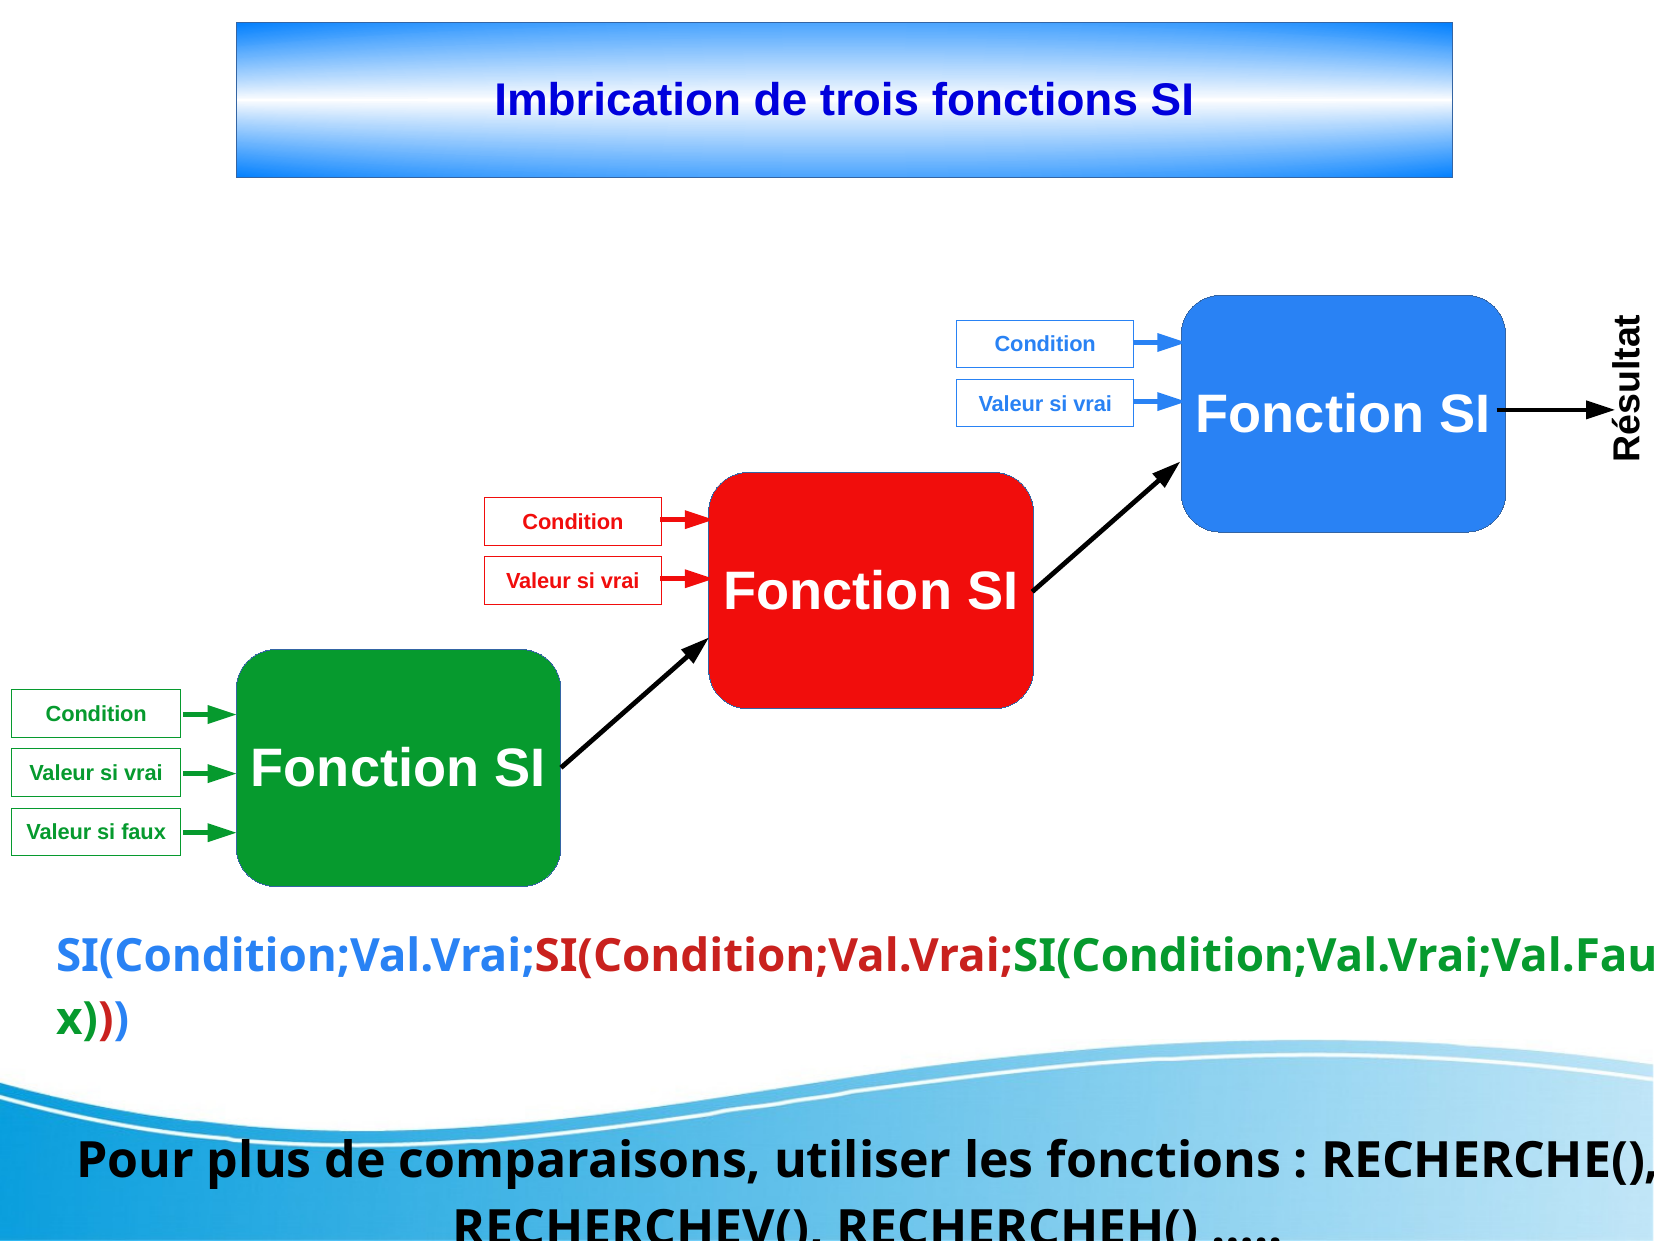

Valeur si Faux
Imbrication de trois fonctions SI
Fonction SI
Condition
Résultat
Valeur si vrai
Fonction SI
Condition
Valeur si vrai
Fonction SI
Condition
Valeur si vrai
Valeur si faux
SI(Condition;Val.Vrai;SI(Condition;Val.Vrai;SI(Condition;Val.Vrai;Val.Faux)))
Pour plus de comparaisons, utiliser les fonctions : RECHERCHE(), RECHERCHEV(), RECHERCHEH() …..